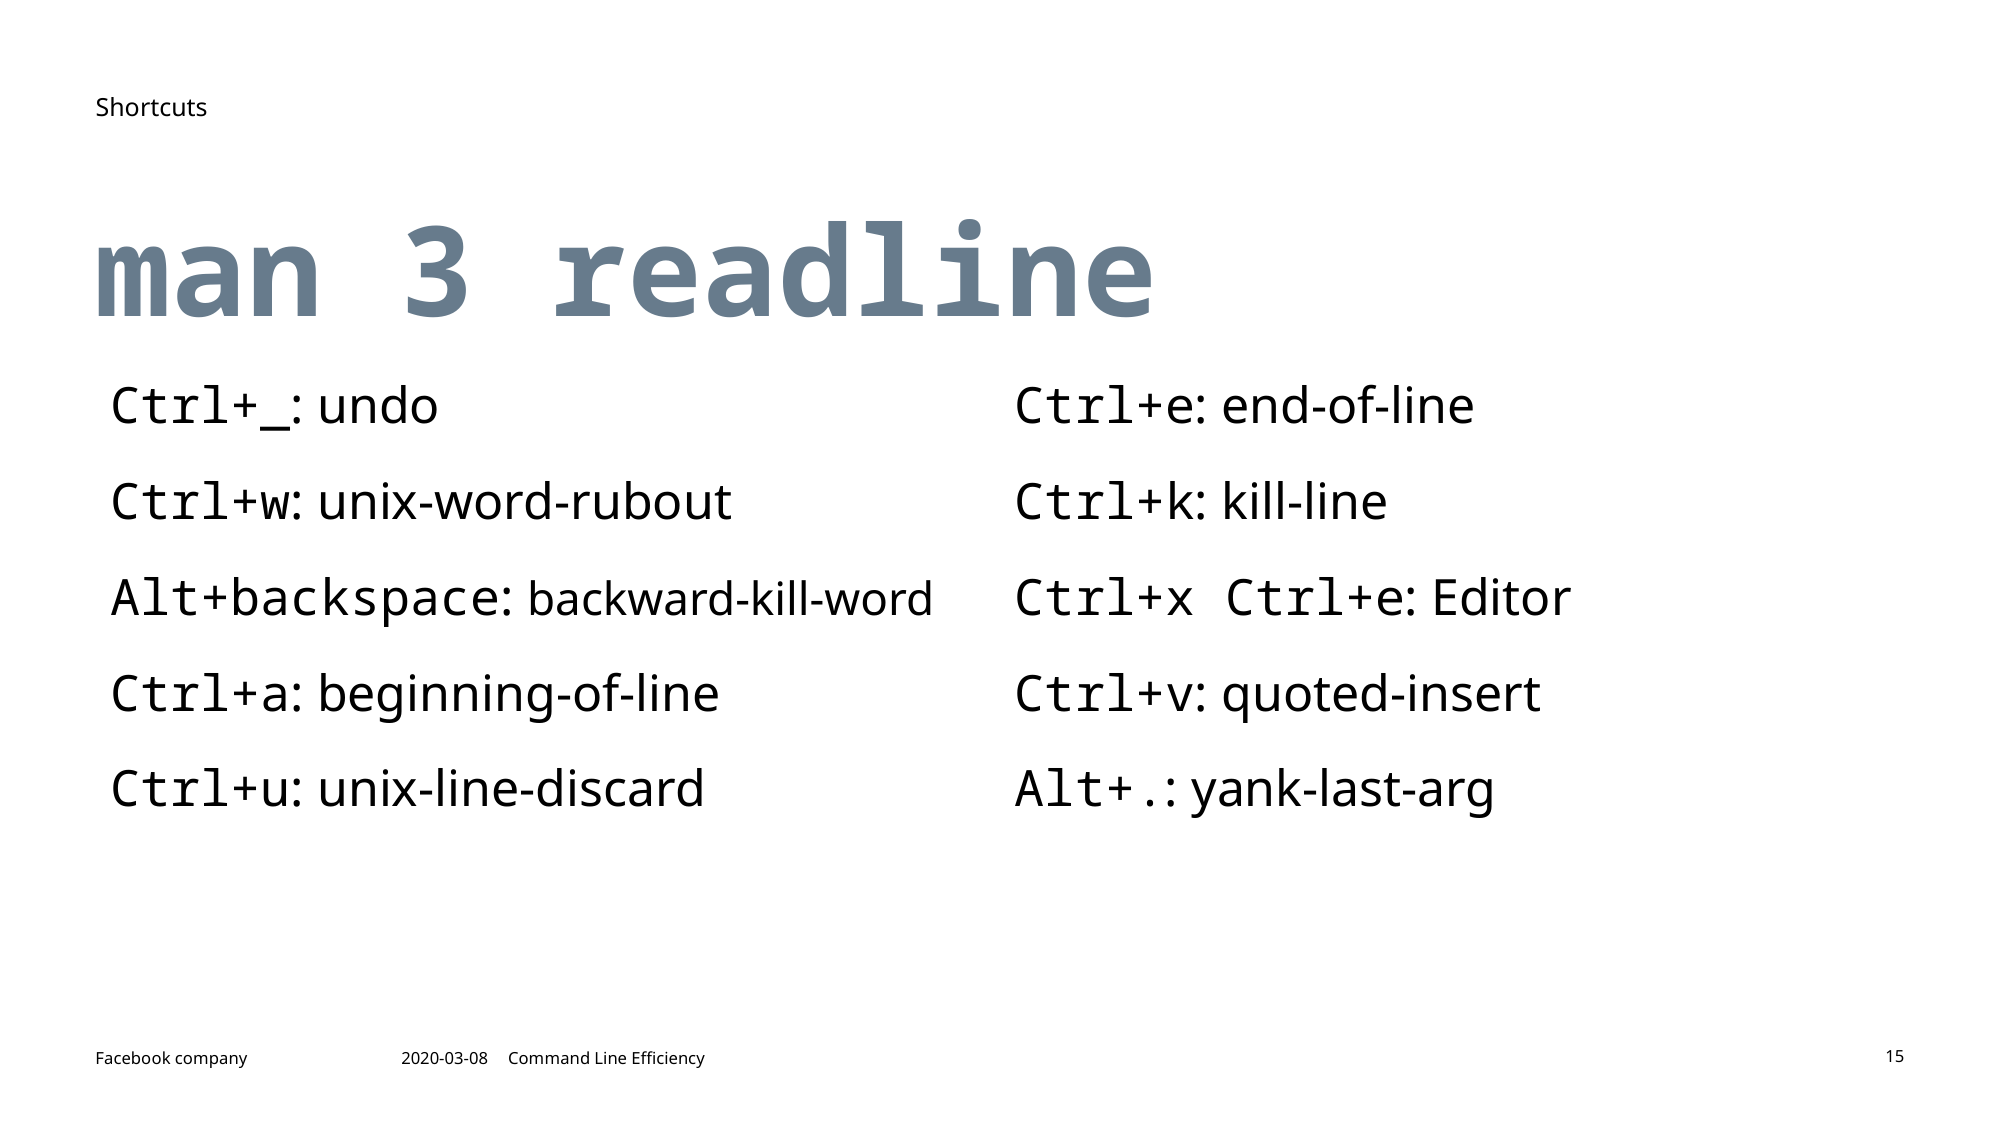

Shortcuts
# man 3 readline
| Ctrl+\_: undo Ctrl+w: unix-word-rubout Alt+backspace: backward-kill-word Ctrl+a: beginning-of-line Ctrl+u: unix-line-discard | Ctrl+e: end-of-line Ctrl+k: kill-line Ctrl+x Ctrl+e: Editor Ctrl+v: quoted-insert Alt+.: yank-last-arg |
| --- | --- |
2020-03-08
Command Line Efficiency